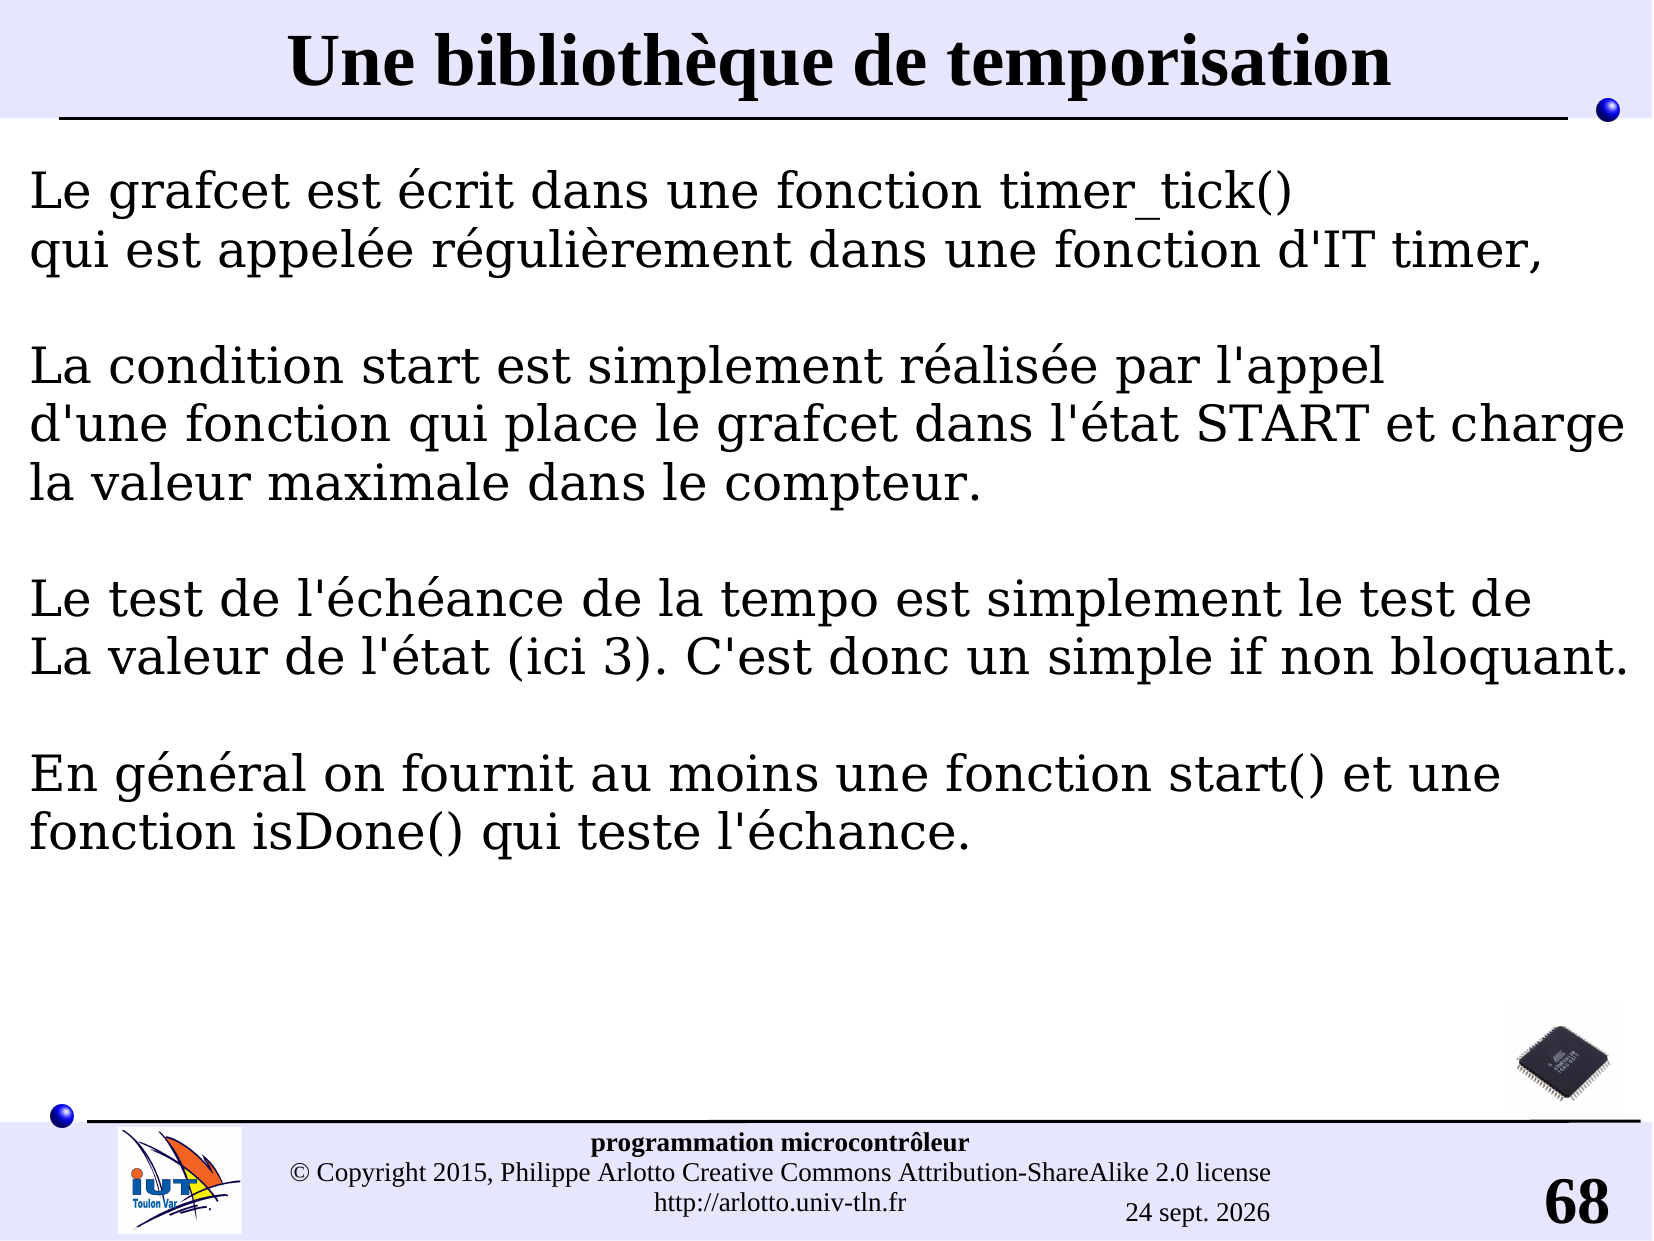

# Une bibliothèque de temporisation
Le grafcet est écrit dans une fonction timer_tick()
qui est appelée régulièrement dans une fonction d'IT timer,
La condition start est simplement réalisée par l'appel
d'une fonction qui place le grafcet dans l'état START et charge
la valeur maximale dans le compteur.
Le test de l'échéance de la tempo est simplement le test de
La valeur de l'état (ici 3). C'est donc un simple if non bloquant.
En général on fournit au moins une fonction start() et une
fonction isDone() qui teste l'échance.